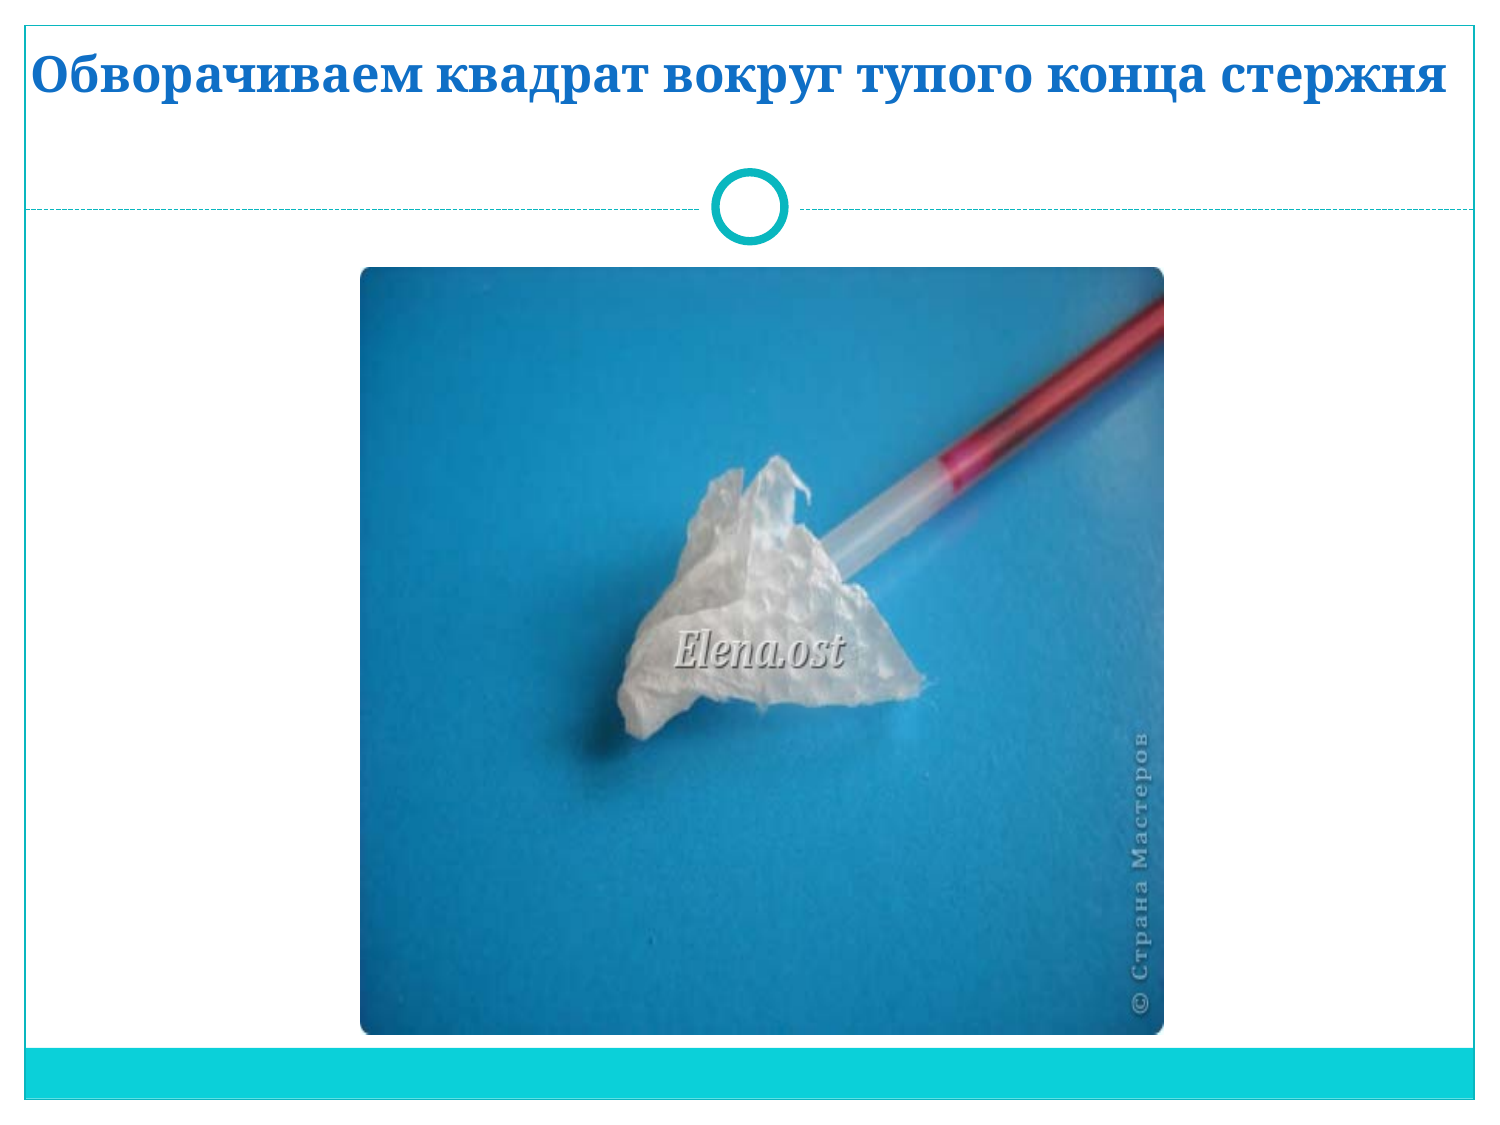

Обворачиваем квадрат вокруг тупого конца стержня
#